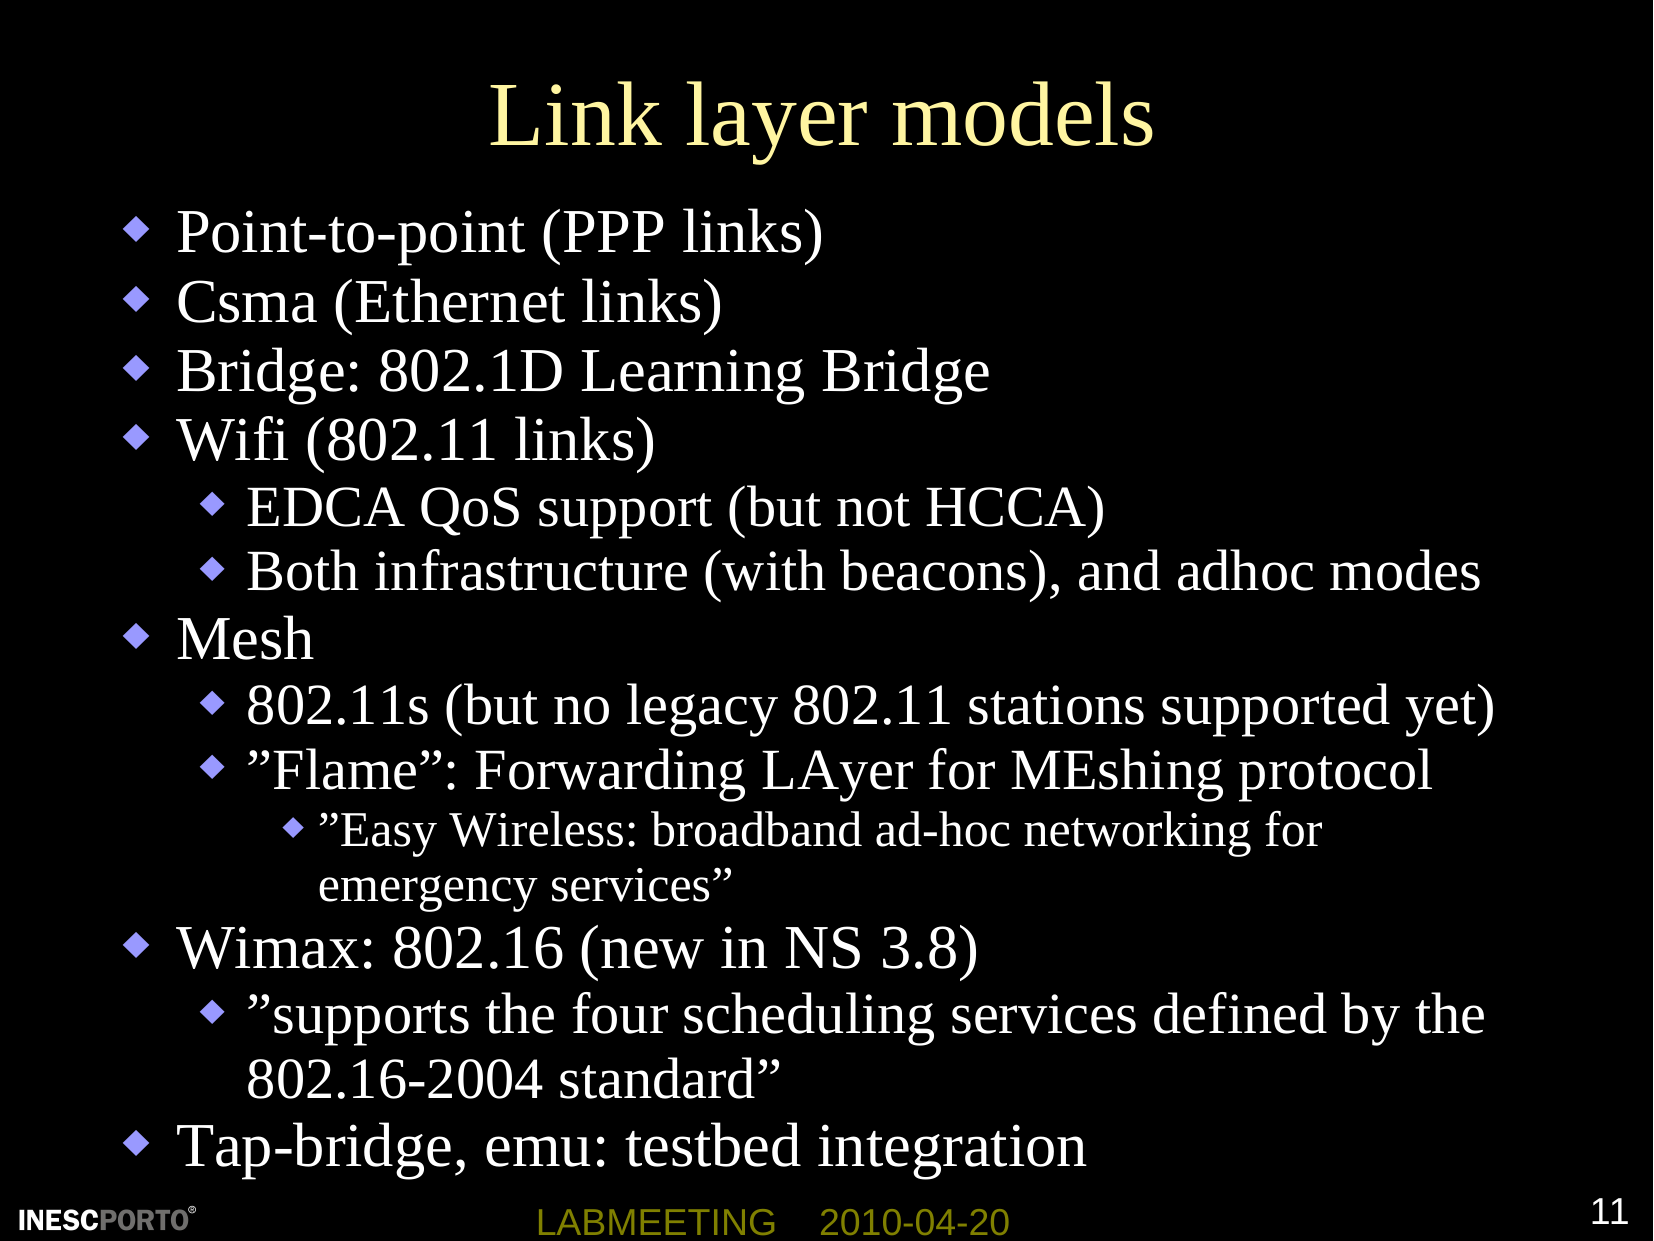

# Link layer models
Point-to-point (PPP links)
Csma (Ethernet links)
Bridge: 802.1D Learning Bridge
Wifi (802.11 links)
EDCA QoS support (but not HCCA)
Both infrastructure (with beacons), and adhoc modes
Mesh
802.11s (but no legacy 802.11 stations supported yet)
”Flame”: Forwarding LAyer for MEshing protocol
”Easy Wireless: broadband ad-hoc networking for emergency services”
Wimax: 802.16 (new in NS 3.8)
”supports the four scheduling services defined by the 802.16-2004 standard”
Tap-bridge, emu: testbed integration